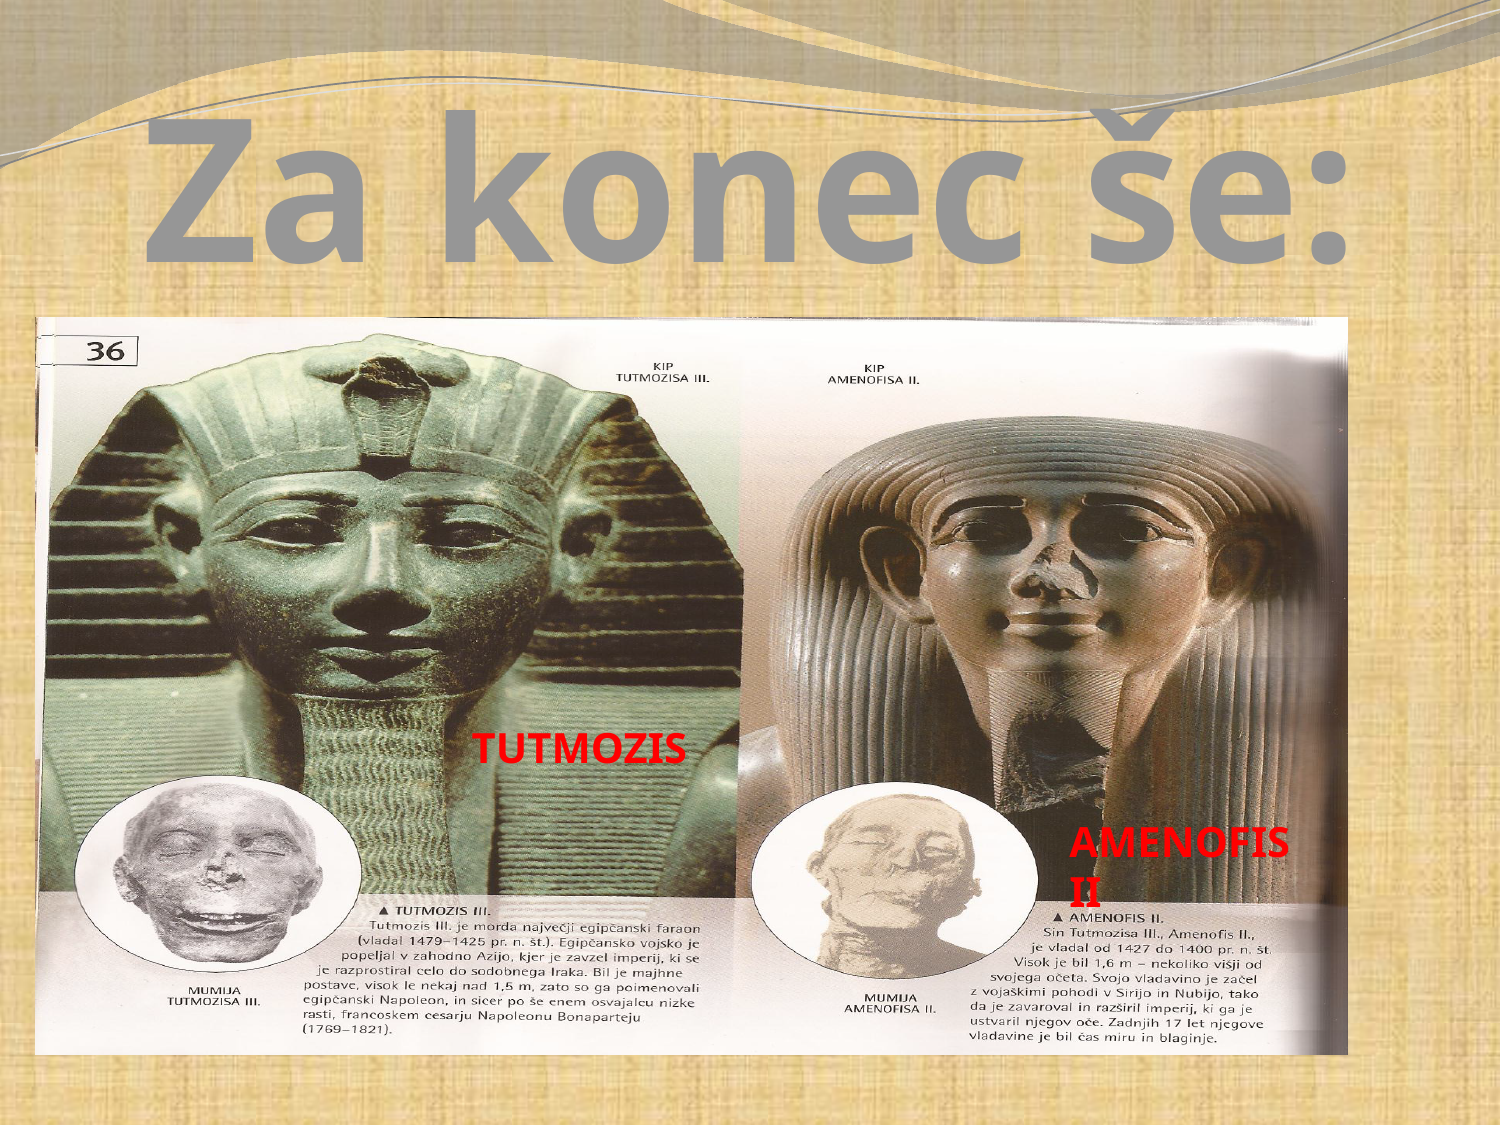

# Za konec še:
TUTMOZIS
AMENOFIS II